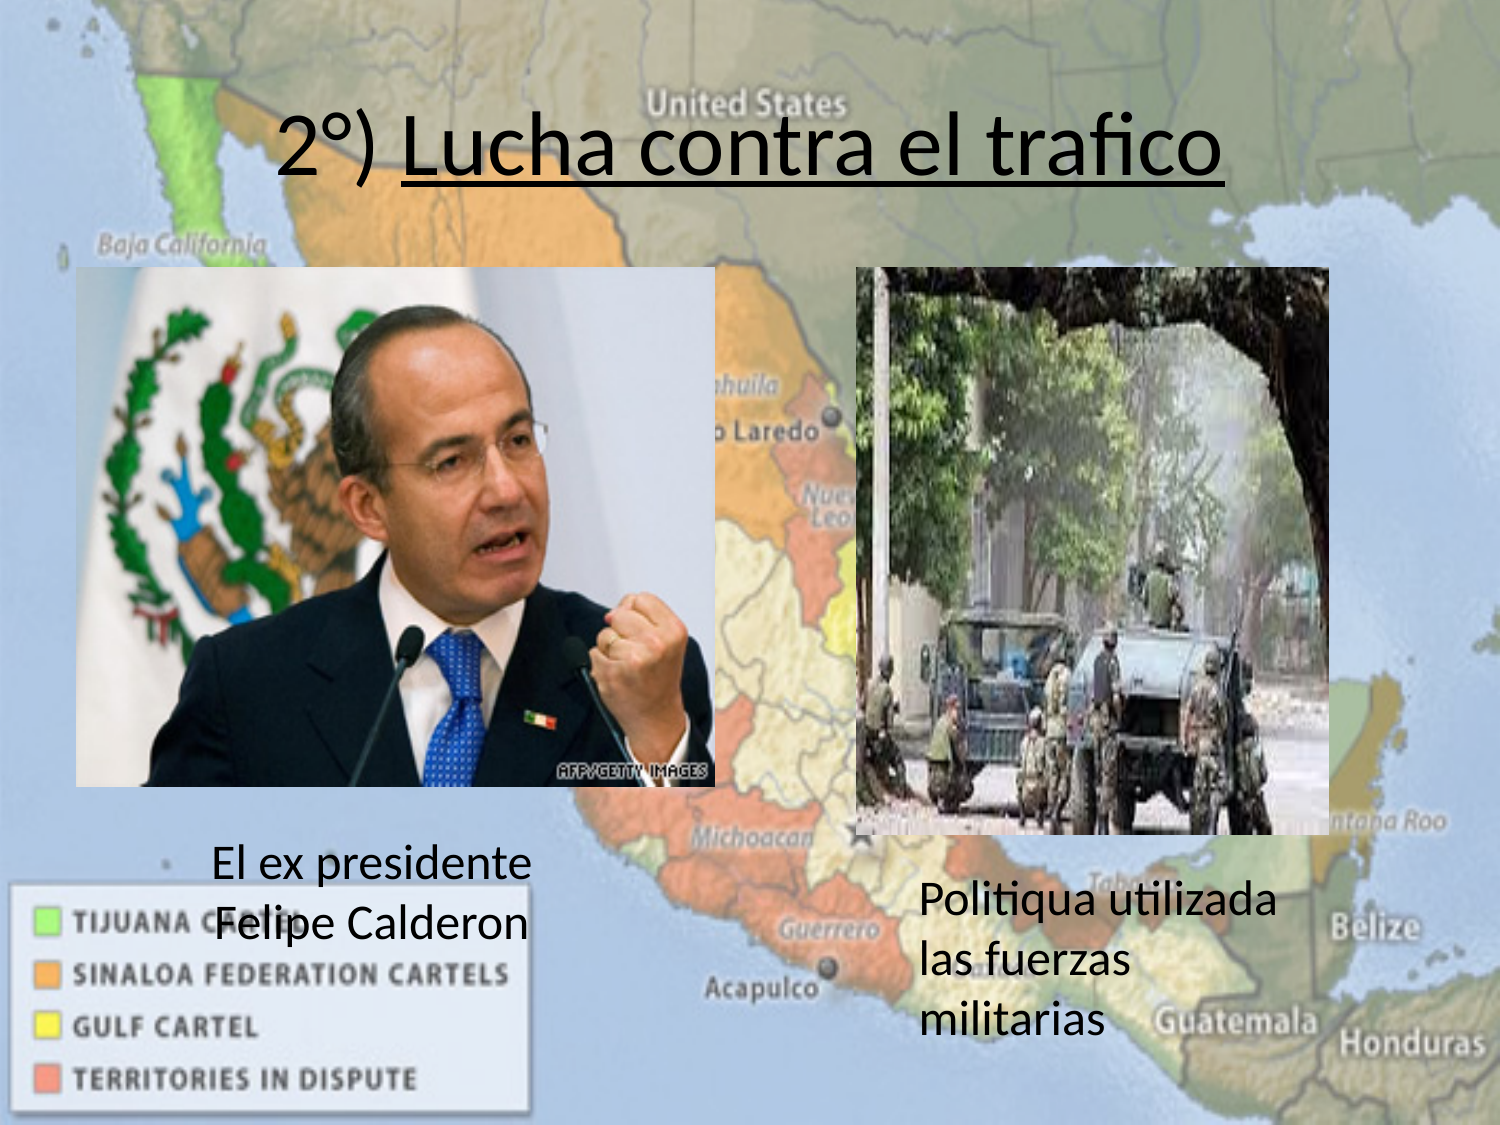

# 2°) Lucha contra el trafico
El ex presidente Felipe Calderon
Politiqua utilizada las fuerzas militarias